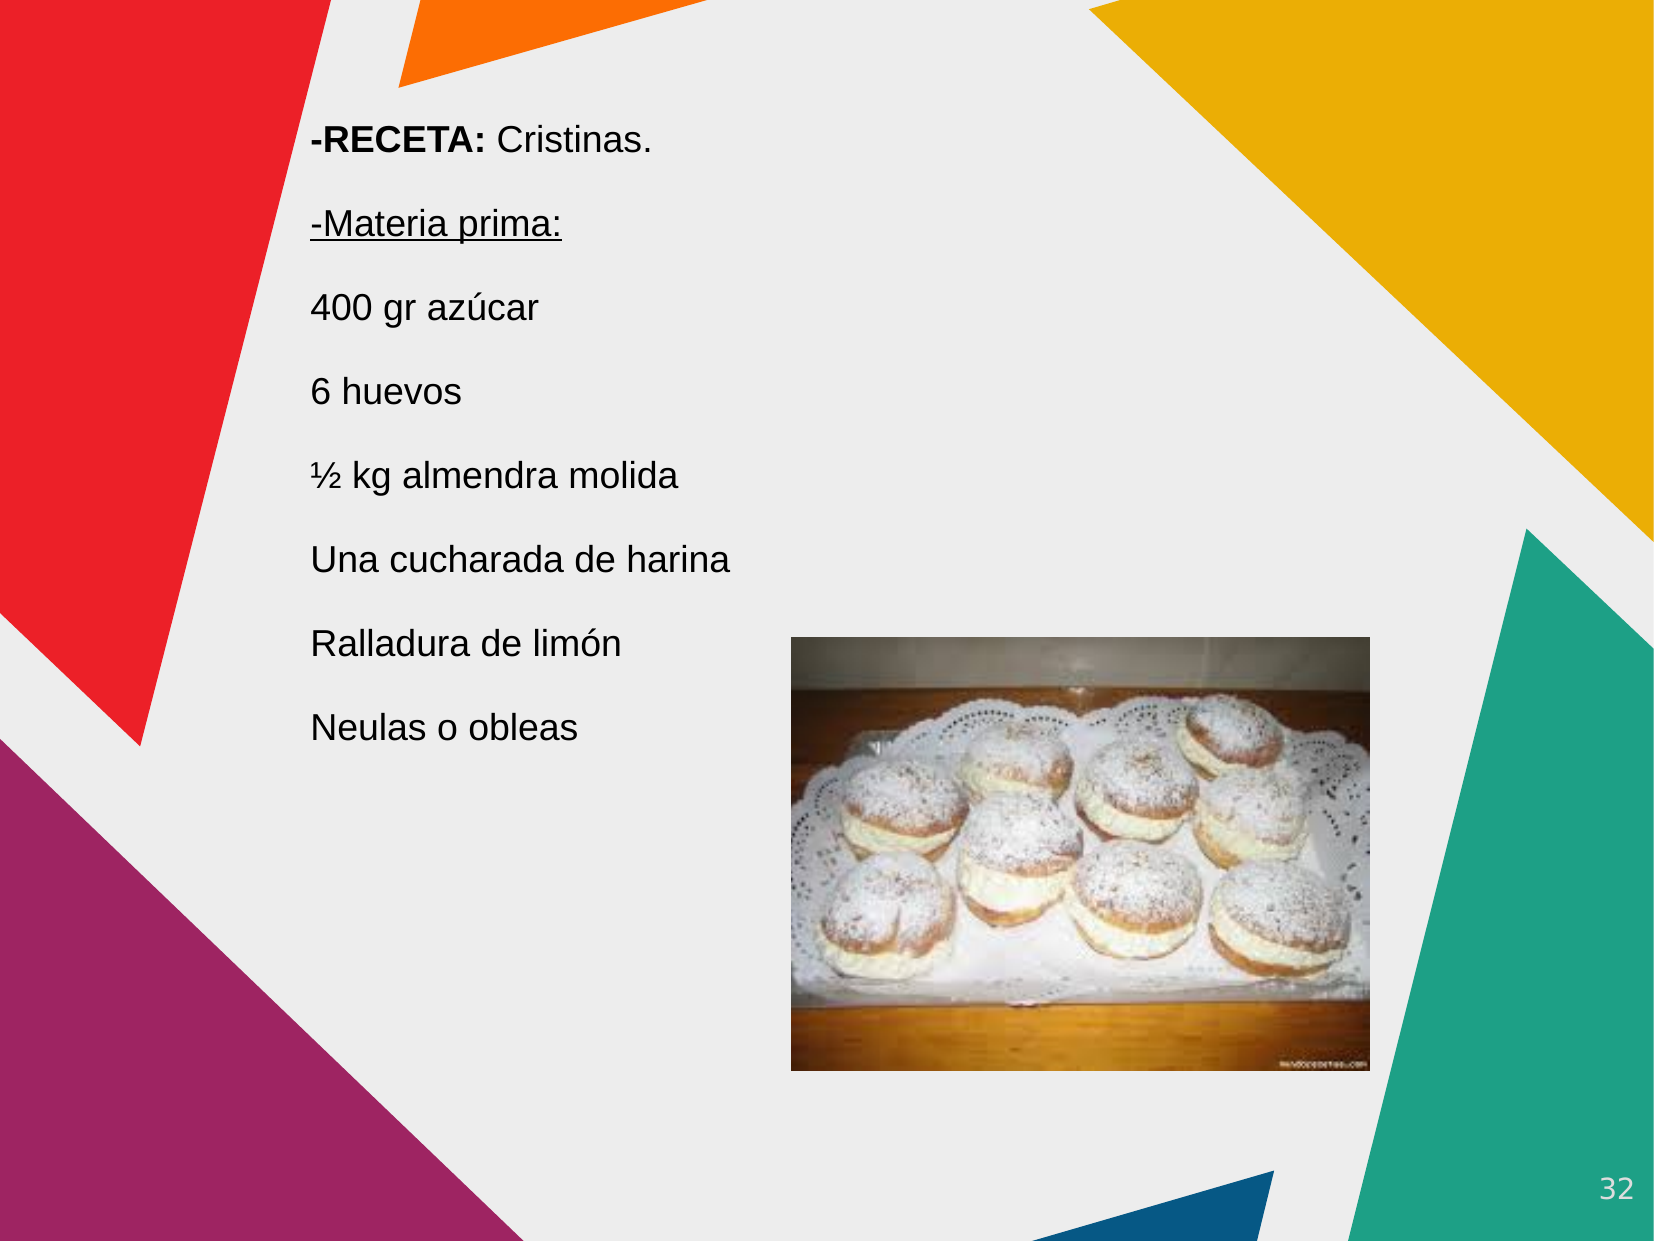

-RECETA: Cristinas.
-Materia prima:
400 gr azúcar
6 huevos
½ kg almendra molida
Una cucharada de harina
Ralladura de limón
Neulas o obleas
32